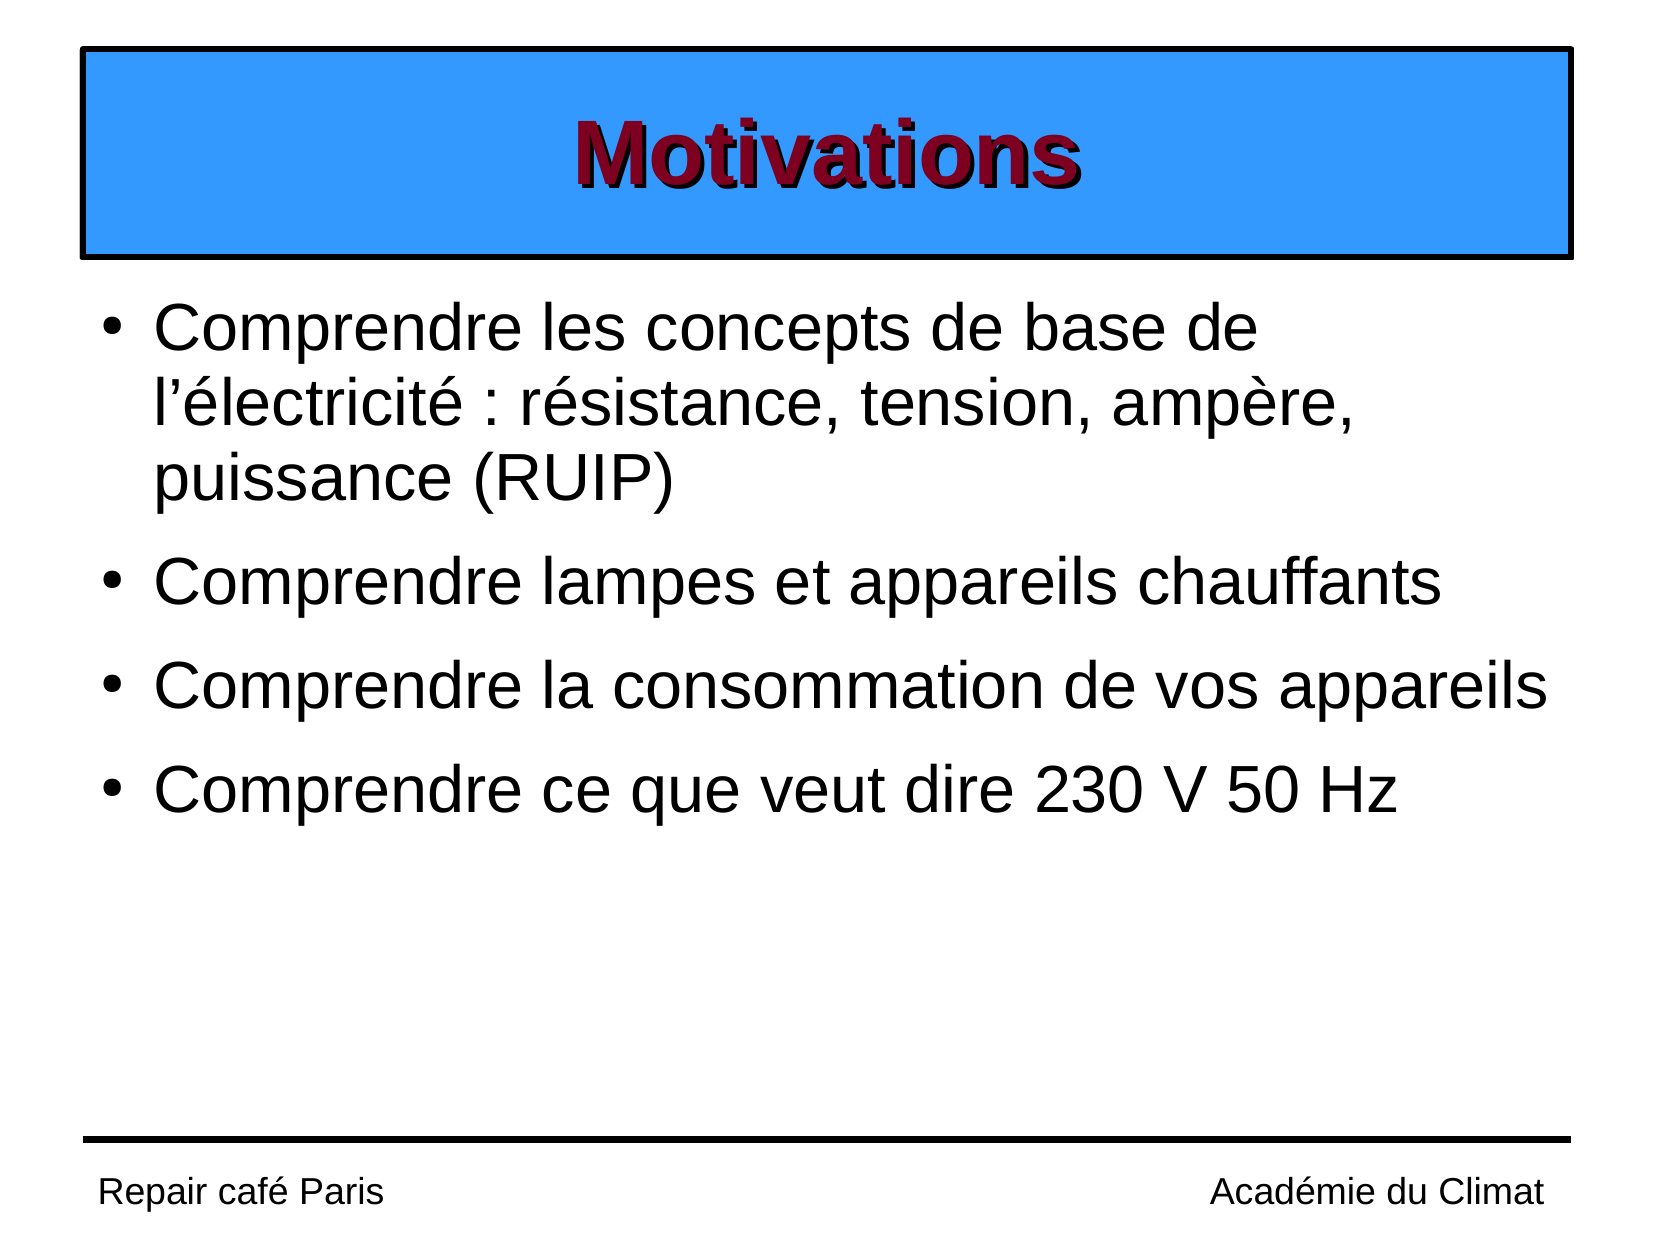

# Motivations
Comprendre les concepts de base de l’électricité : résistance, tension, ampère, puissance (RUIP)
Comprendre lampes et appareils chauffants
Comprendre la consommation de vos appareils
Comprendre ce que veut dire 230 V 50 Hz
Repair café Paris	Académie du Climat